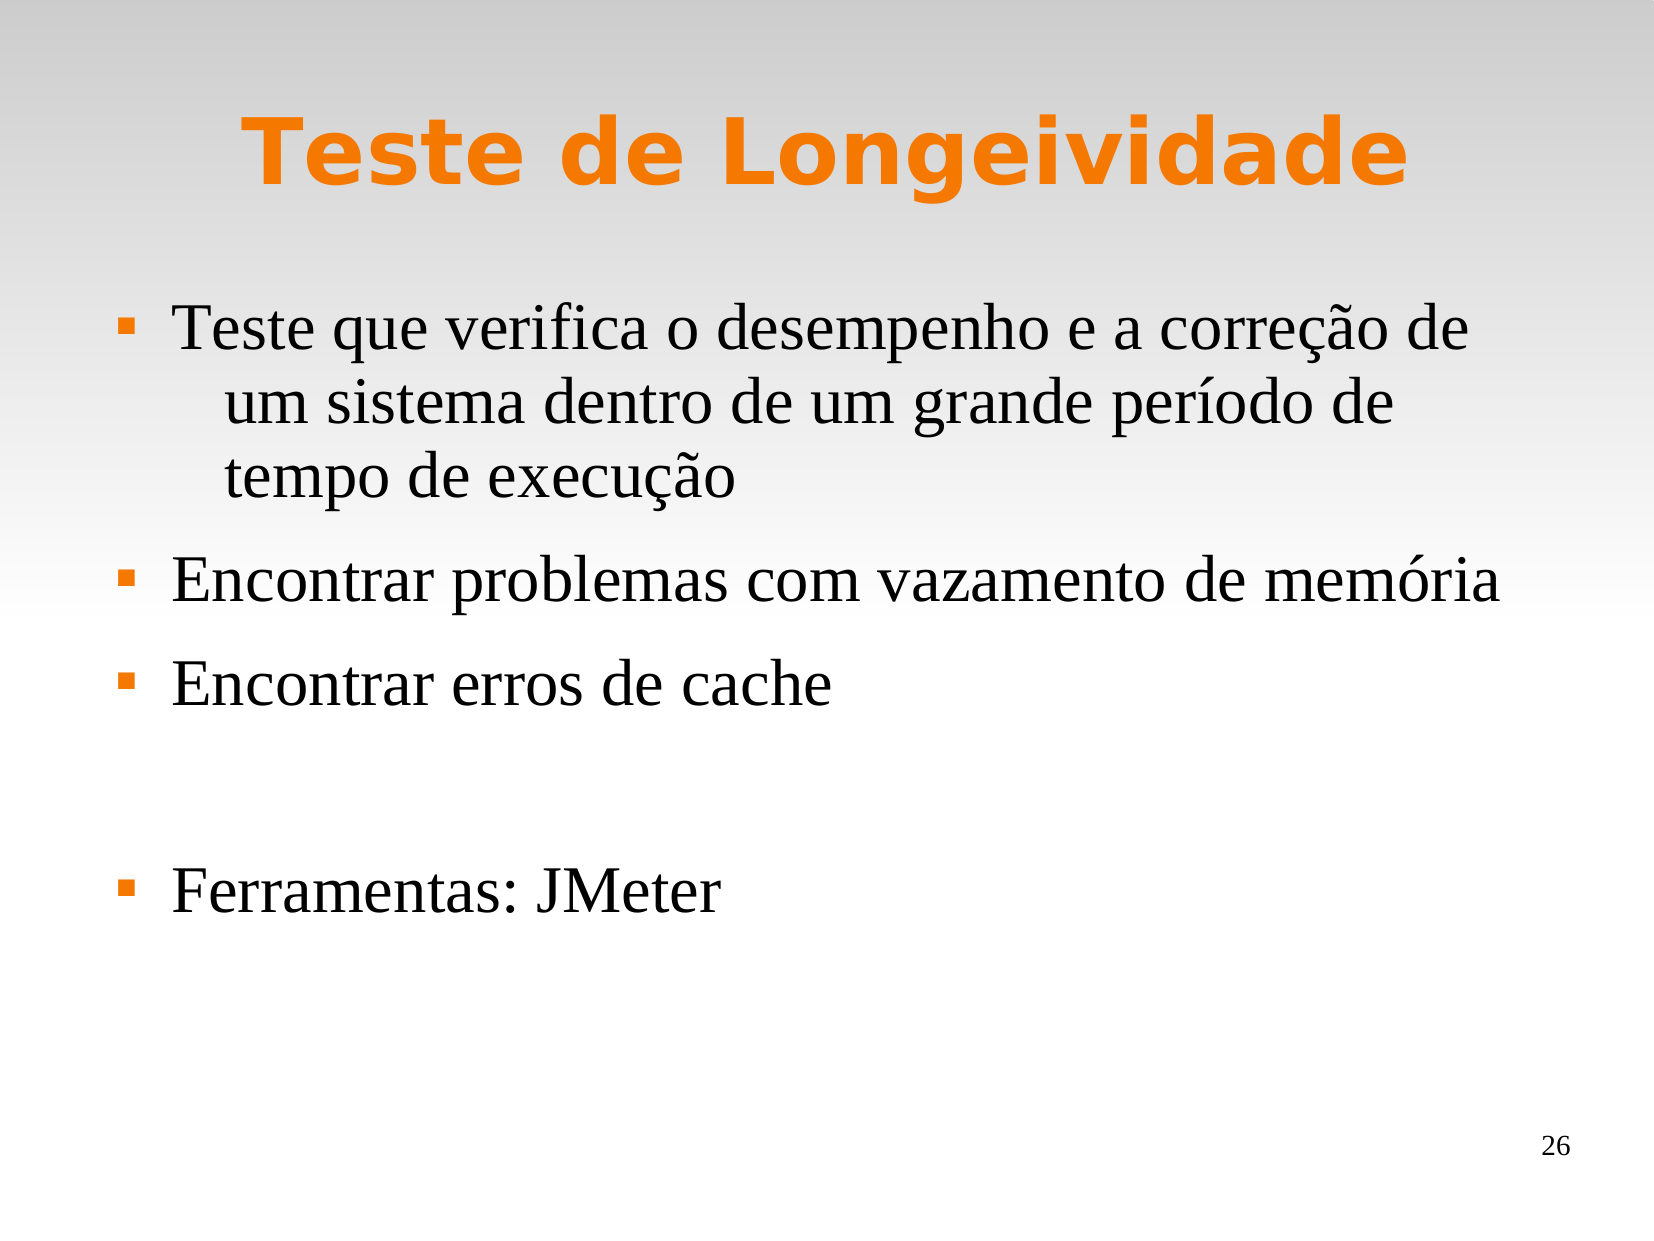

# Teste de Longeividade
Teste que verifica o desempenho e a correção de um sistema dentro de um grande período de tempo de execução
Encontrar problemas com vazamento de memória
Encontrar erros de cache
Ferramentas: JMeter
26